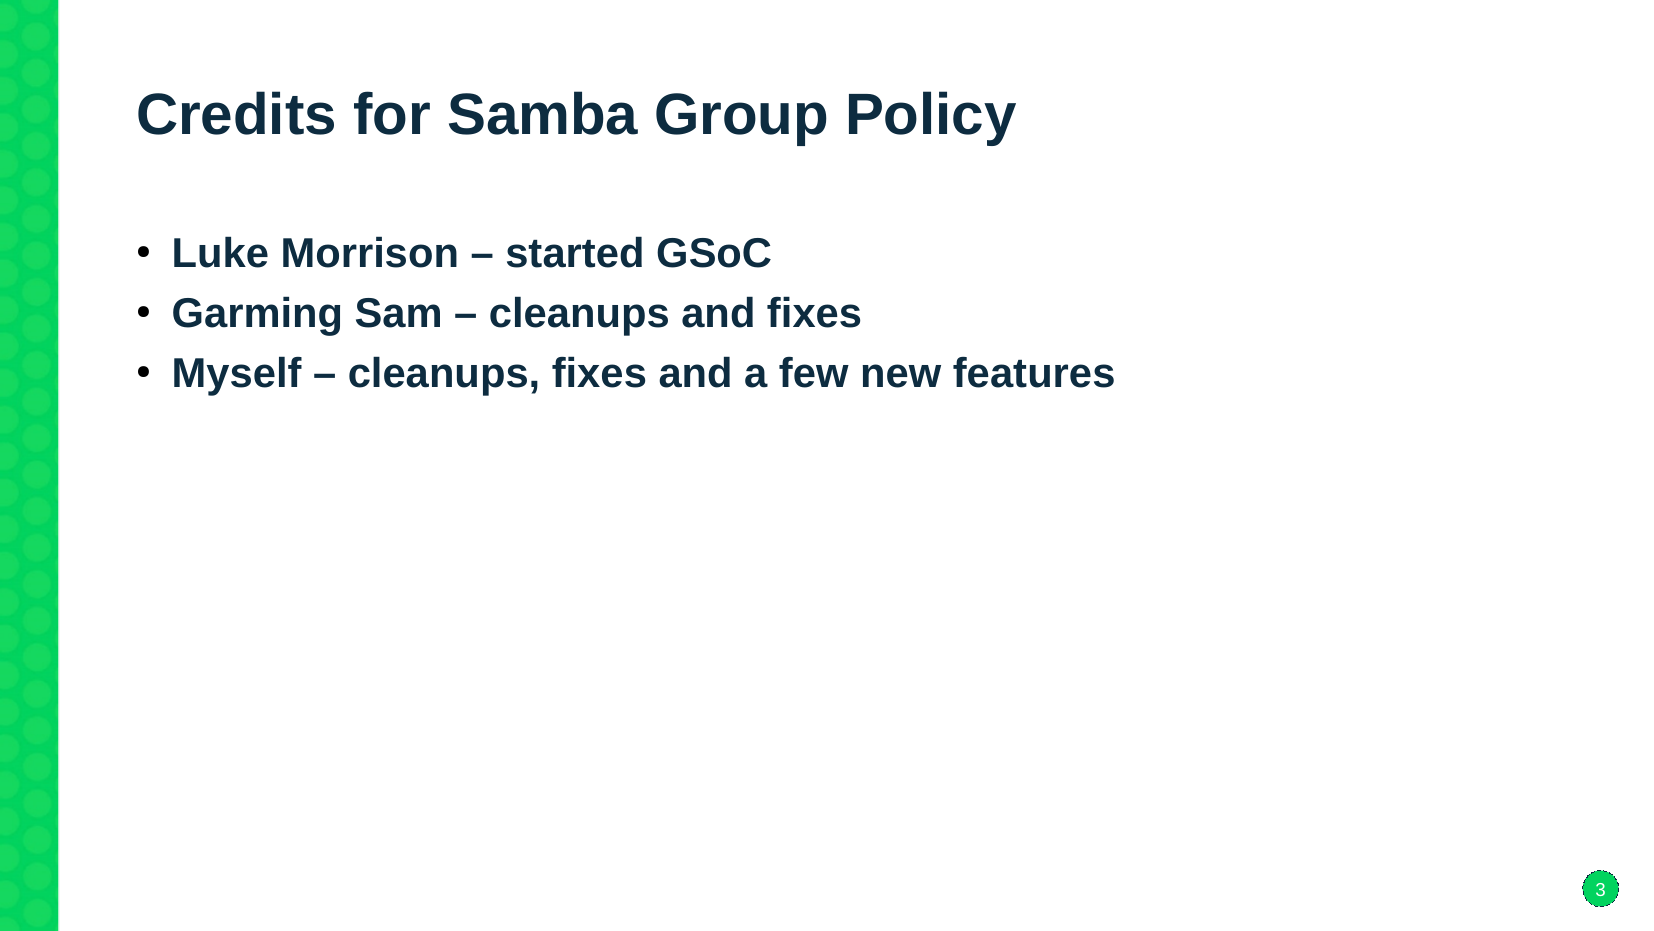

# Credits for Samba Group Policy
Luke Morrison – started GSoC
Garming Sam – cleanups and fixes
Myself – cleanups, fixes and a few new features
3